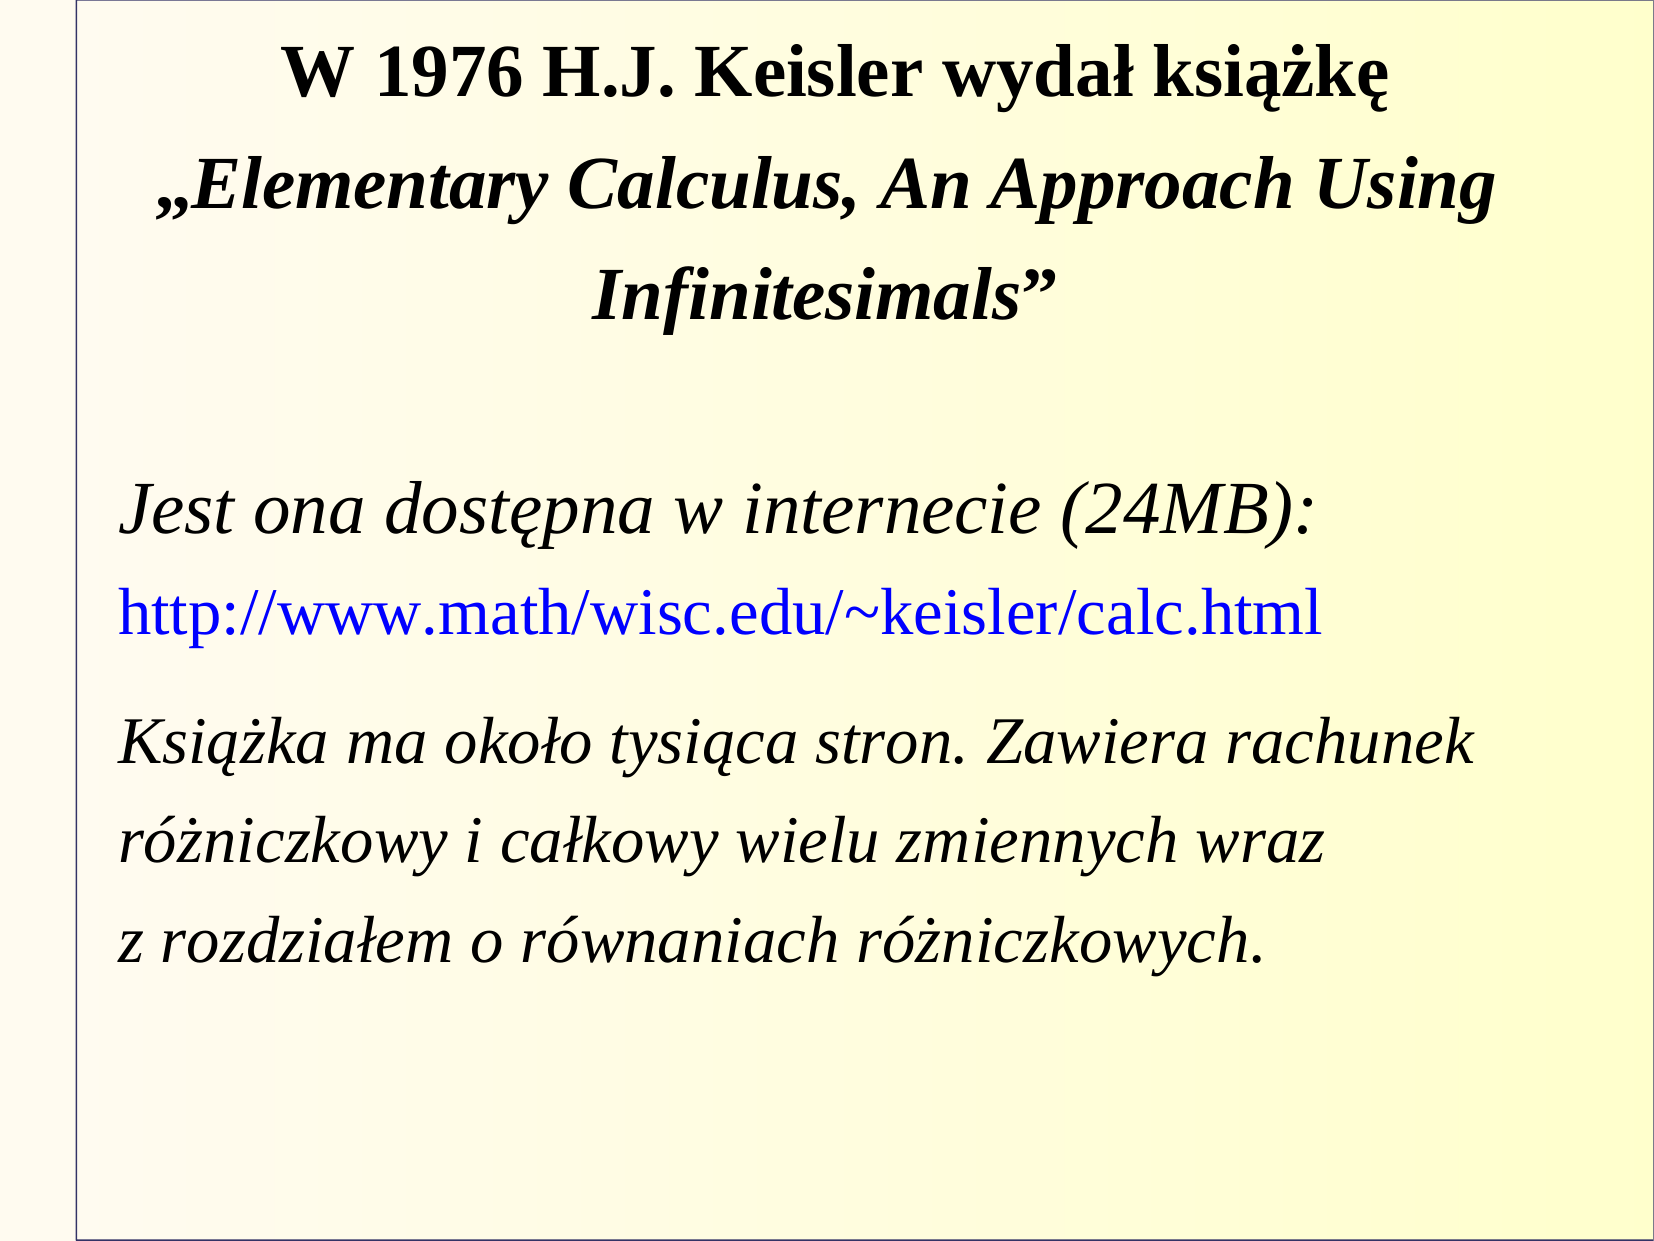

# W 1976 H.J. Keisler wydał książkę „Elementary Calculus, An Approach Using Infinitesimals”
Jest ona dostępna w internecie (24MB): http://www.math/wisc.edu/~keisler/calc.html
Książka ma około tysiąca stron. Zawiera rachunek różniczkowy i całkowy wielu zmiennych wraz z rozdziałem o równaniach różniczkowych.